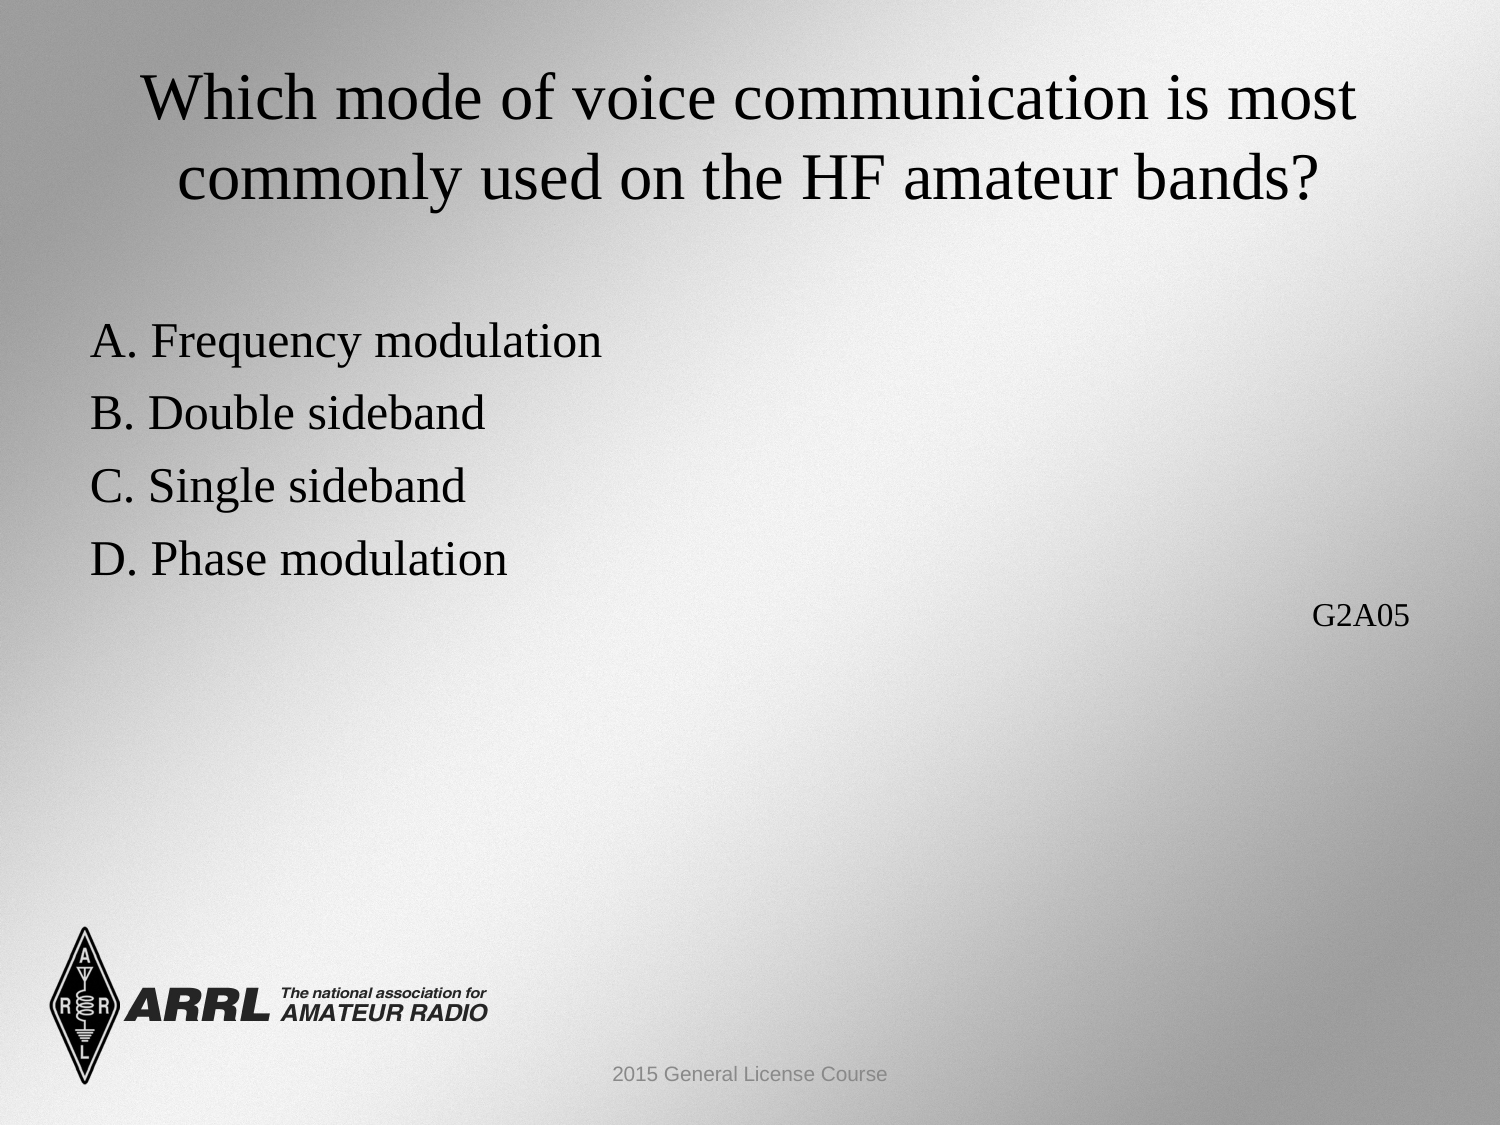

# Which mode of voice communication is most commonly used on the HF amateur bands?
A. Frequency modulation
B. Double sideband
C. Single sideband
D. Phase modulation
 G2A05
2015 General License Course